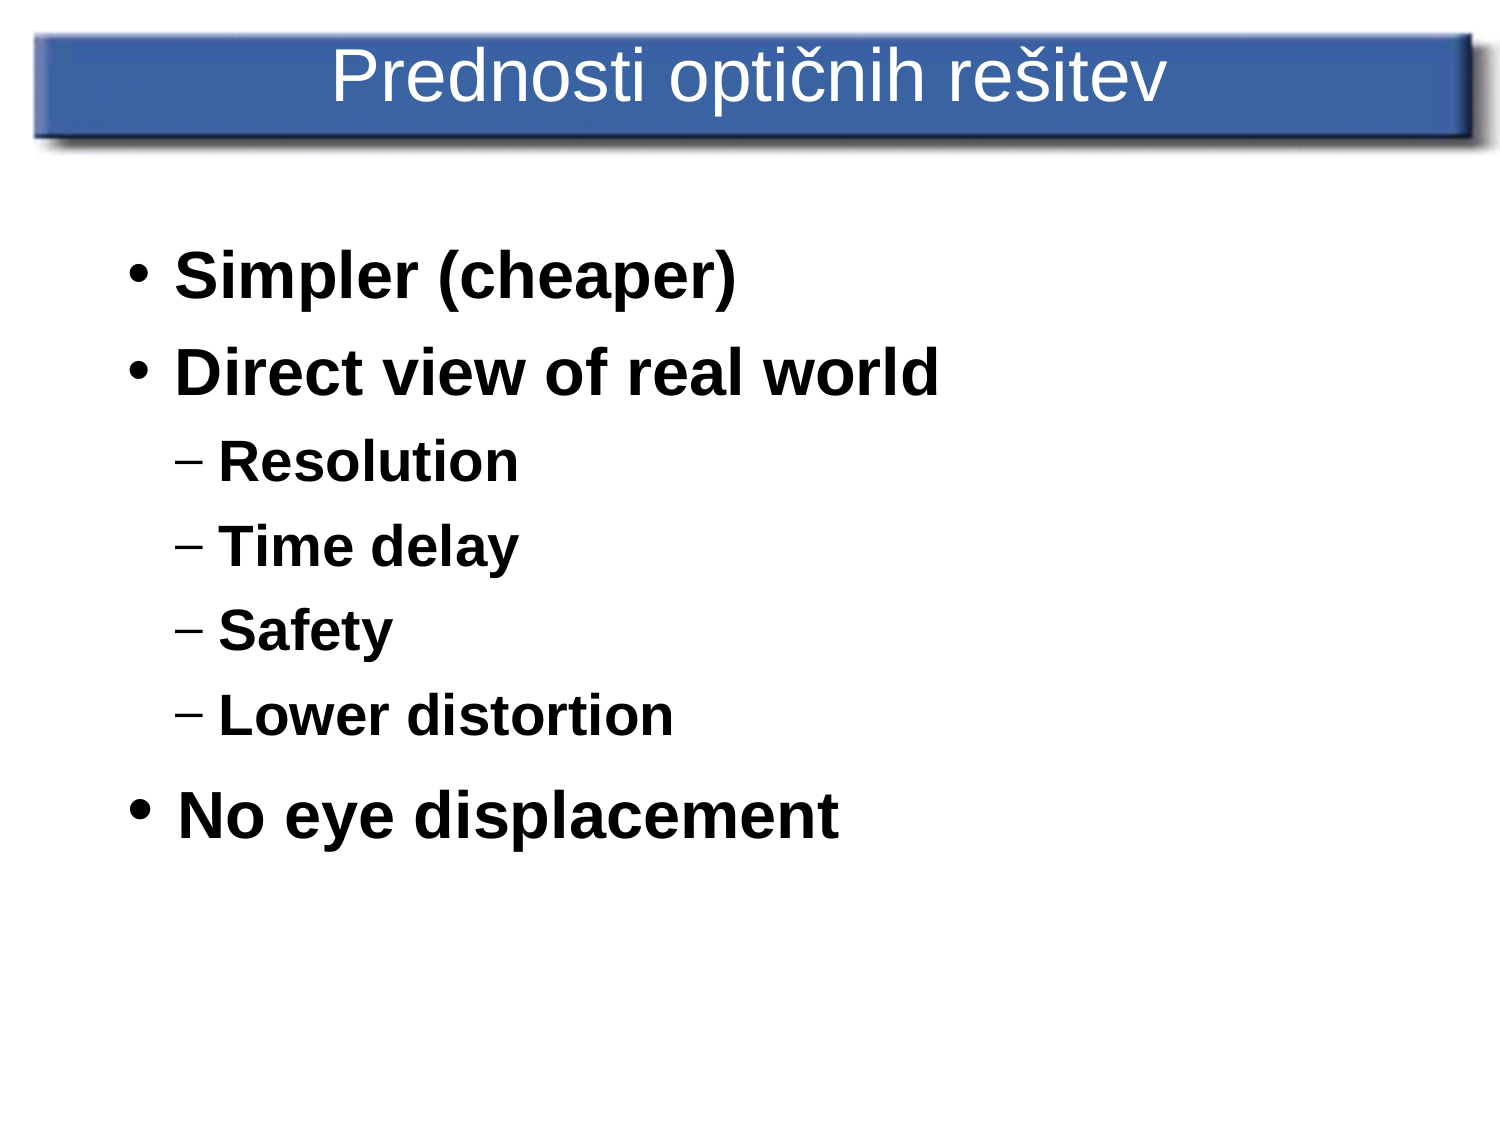

# Prednosti optičnih rešitev
 Simpler (cheaper)
 Direct view of real world
 Resolution
 Time delay
 Safety
 Lower distortion
 No eye displacement